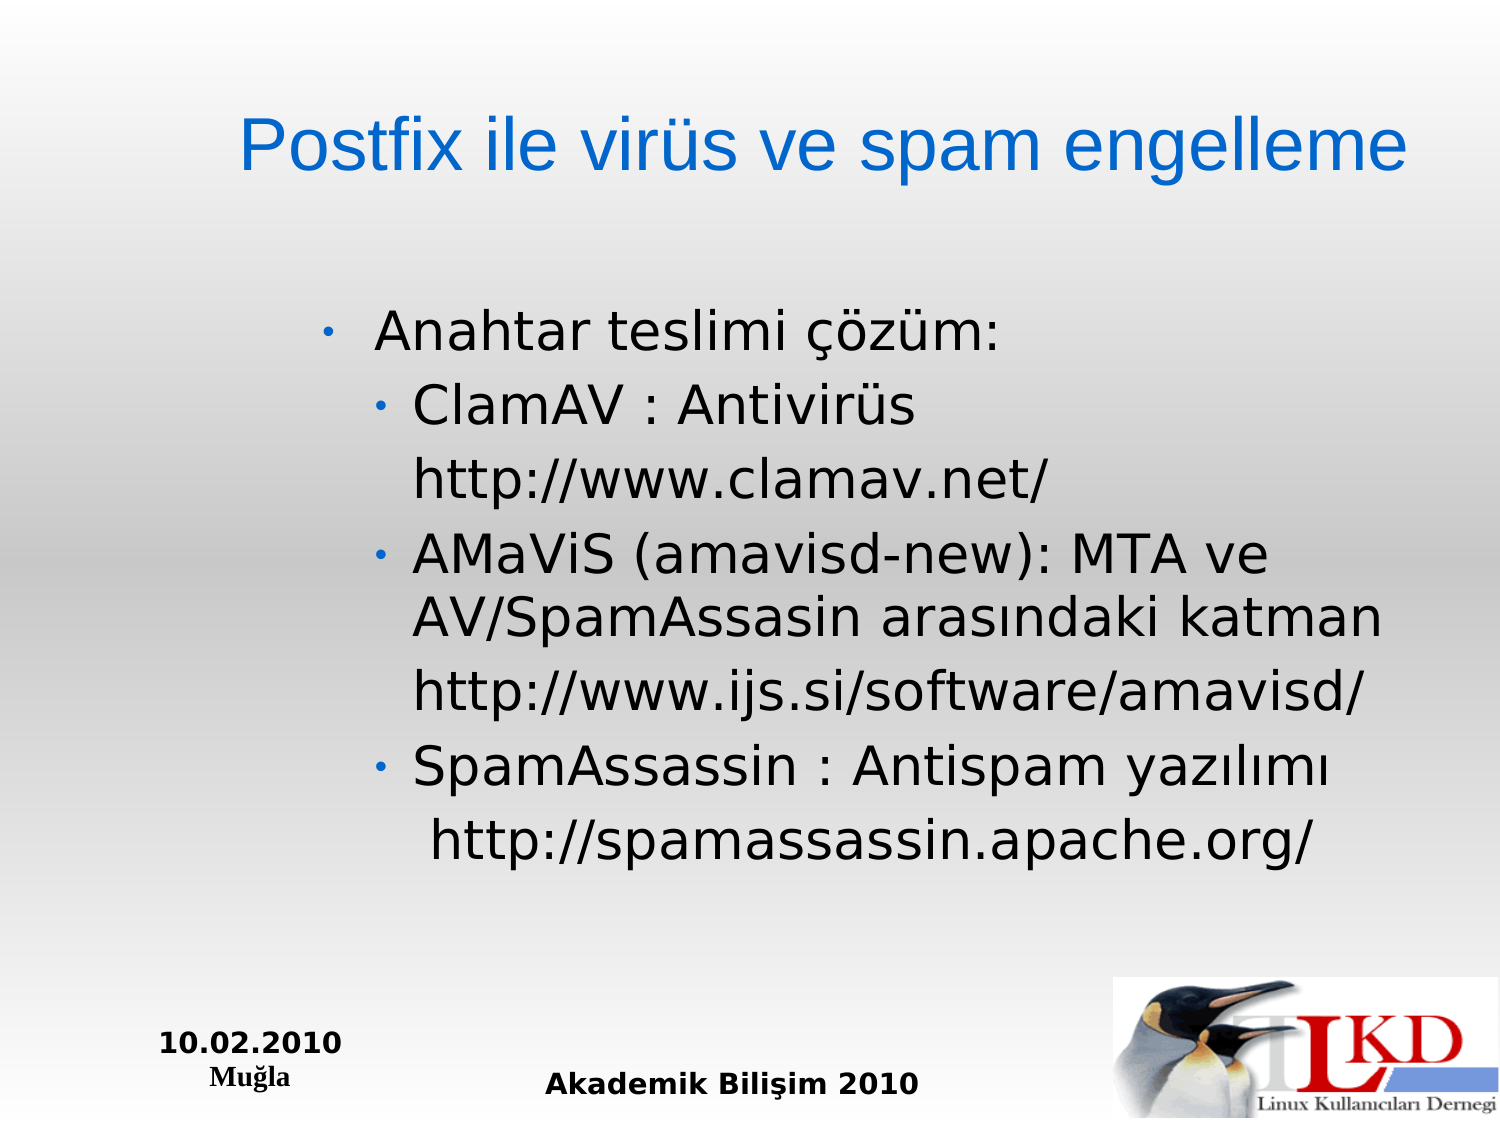

# Postfix ile virüs ve spam engelleme
Anahtar teslimi çözüm:
ClamAV : Antivirüs
http://www.clamav.net/
AMaViS (amavisd-new): MTA ve AV/SpamAssasin arasındaki katman
http://www.ijs.si/software/amavisd/
SpamAssassin : Antispam yazılımı
 http://spamassassin.apache.org/